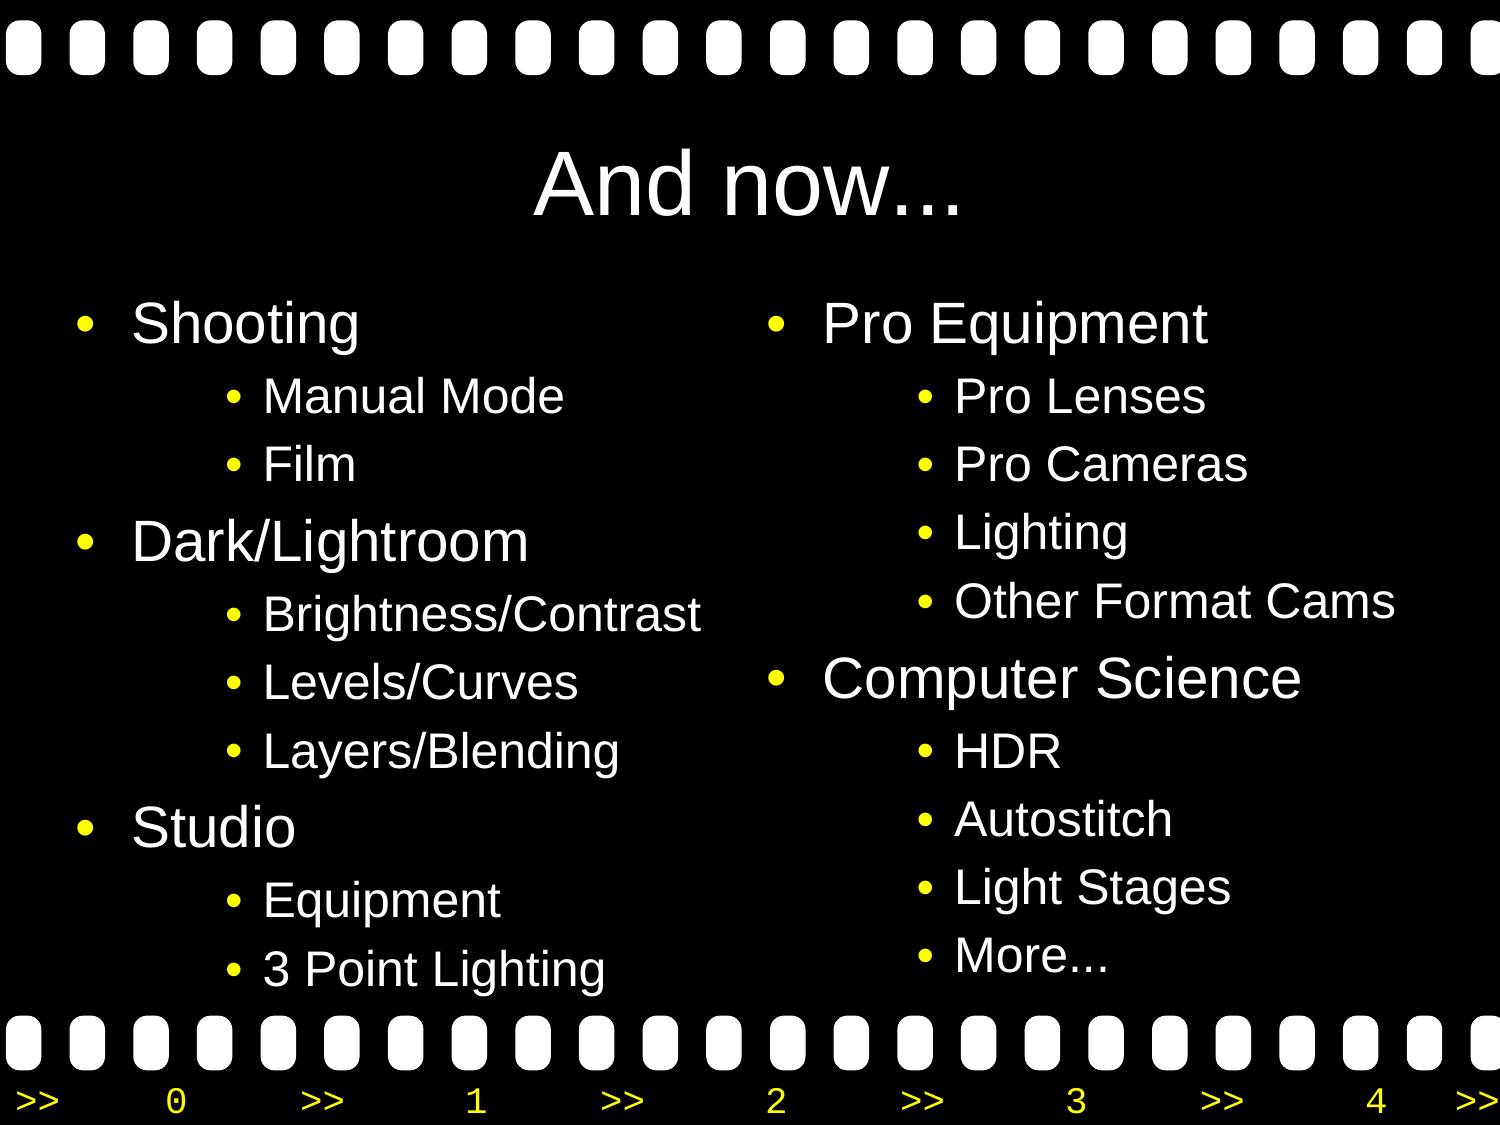

# And now...
Shooting
Manual Mode
Film
Dark/Lightroom
Brightness/Contrast
Levels/Curves
Layers/Blending
Studio
Equipment
3 Point Lighting
Pro Equipment
Pro Lenses
Pro Cameras
Lighting
Other Format Cams
Computer Science
HDR
Autostitch
Light Stages
More...